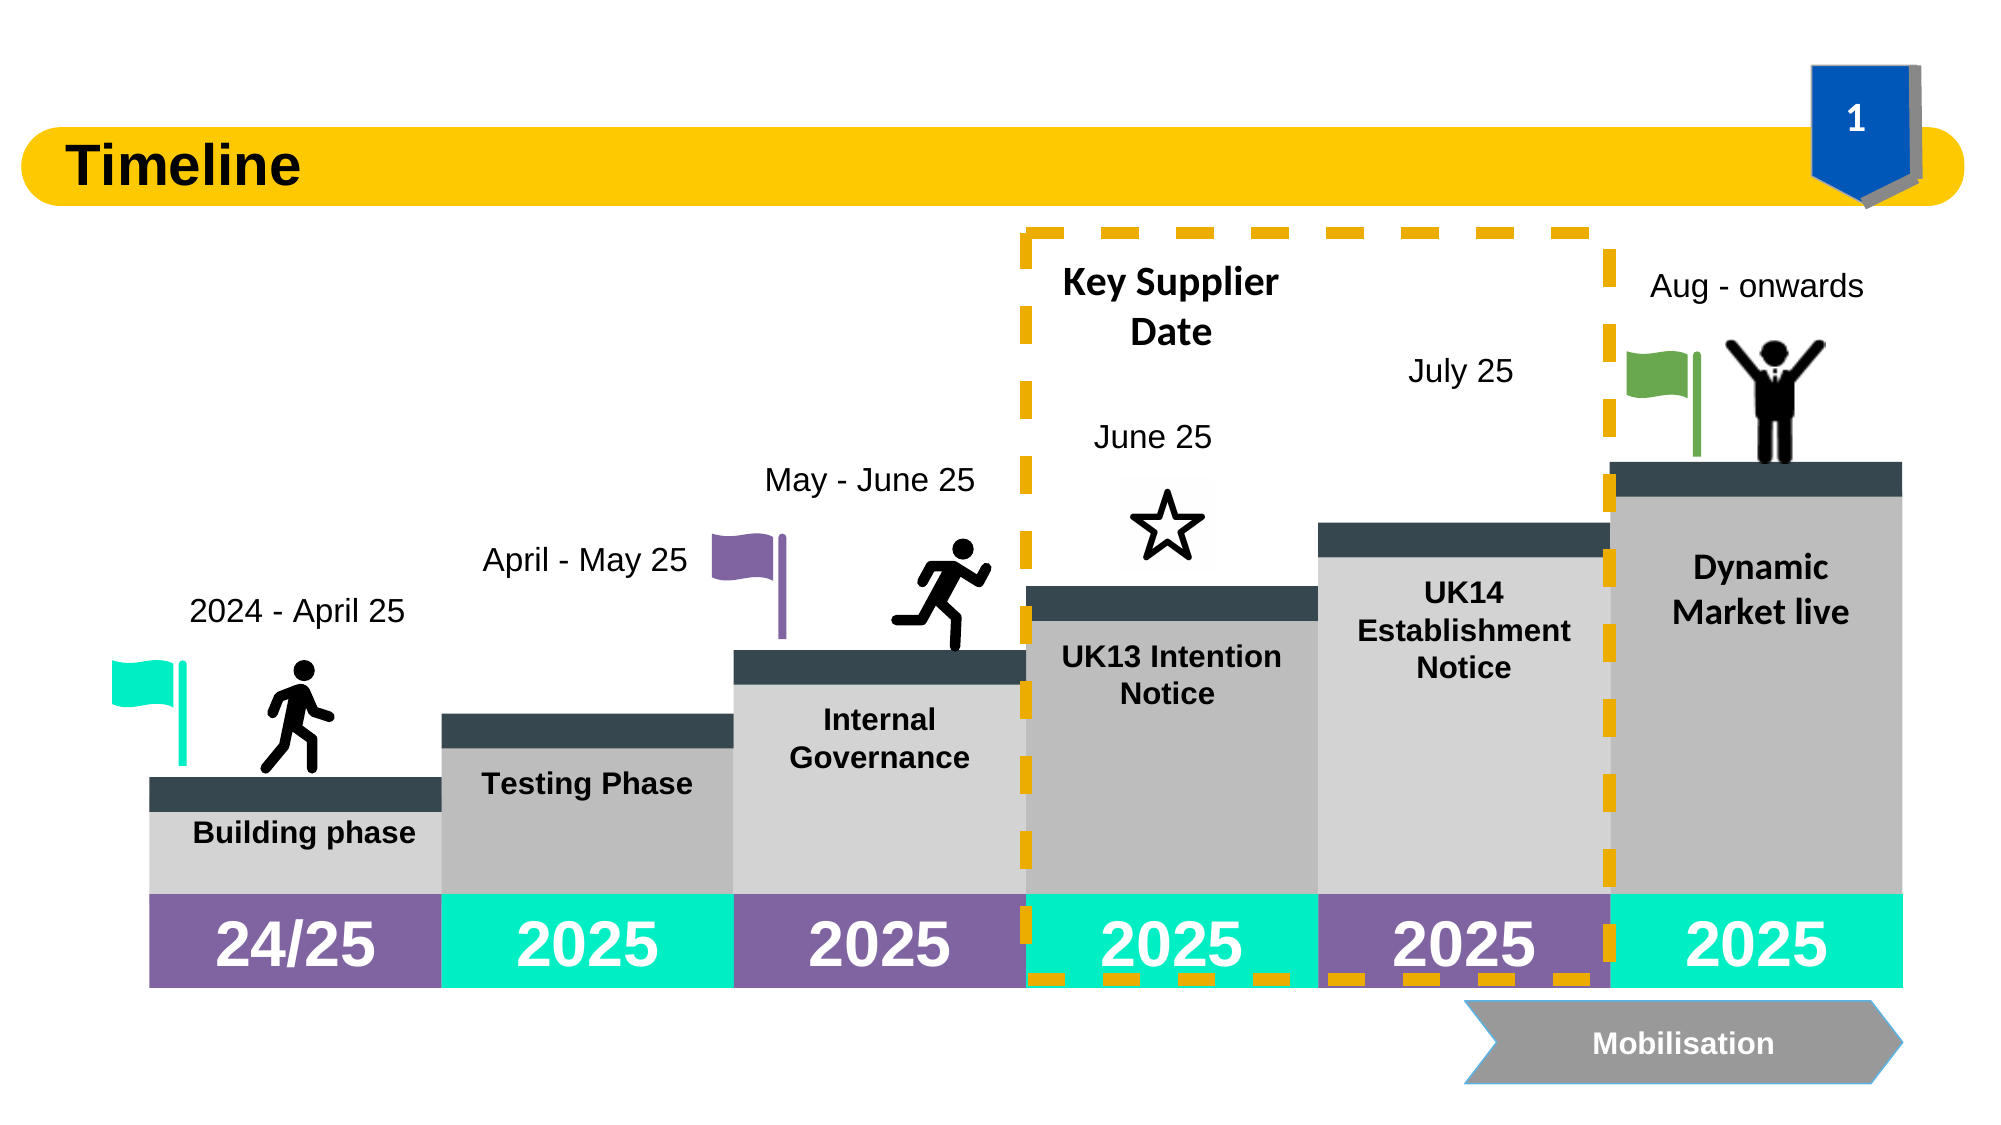

1
# Timeline
Aug - onwards
Key Supplier Date
July 25
June 25
May - June 25
April - May 25
2024 - April 25
Dynamic Market live
UK14 Establishment Notice
UK13 Intention Notice
Internal Governance
Testing Phase
Building phase
24/25
2025
2025
2025
2025
2025
Mobilisation